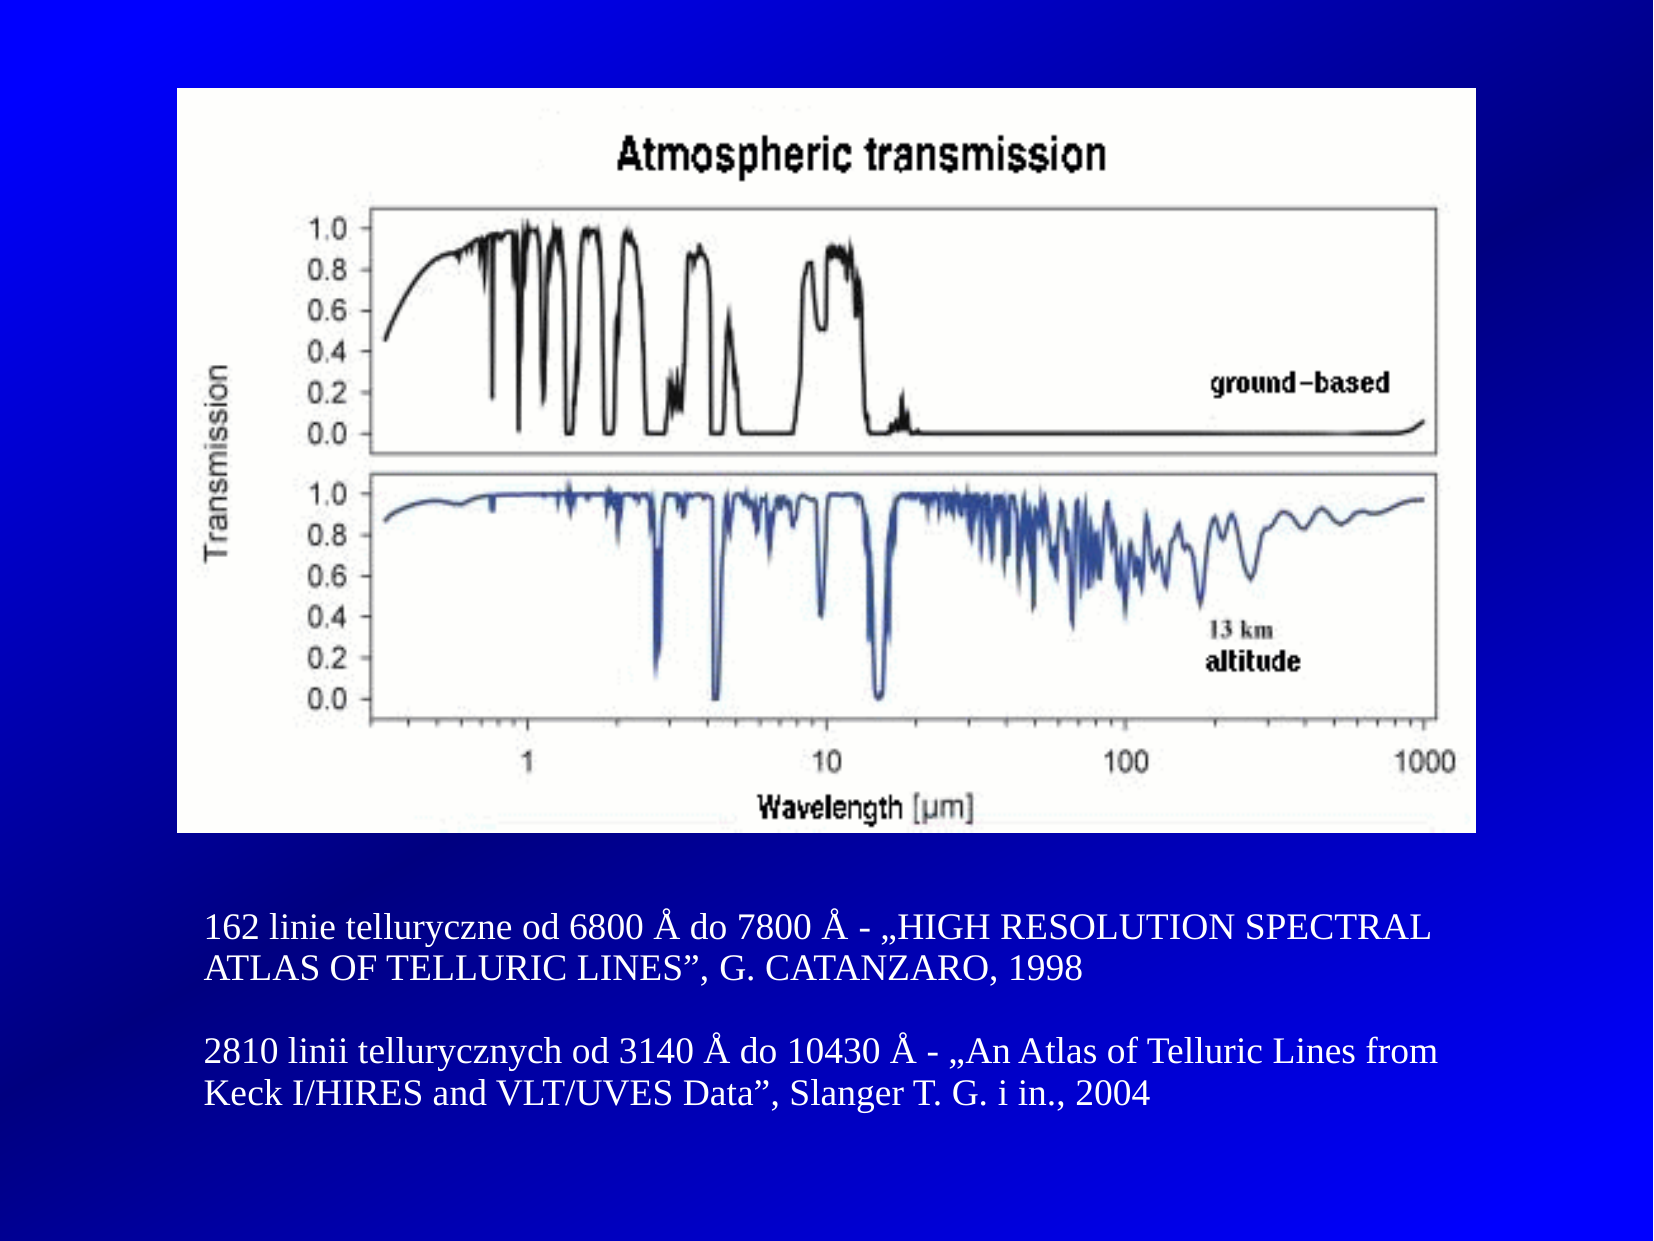

162 linie telluryczne od 6800 Å do 7800 Å - „HIGH RESOLUTION SPECTRAL ATLAS OF TELLURIC LINES”, G. CATANZARO, 1998
2810 linii tellurycznych od 3140 Å do 10430 Å - „An Atlas of Telluric Lines from Keck I/HIRES and VLT/UVES Data”, Slanger T. G. i in., 2004